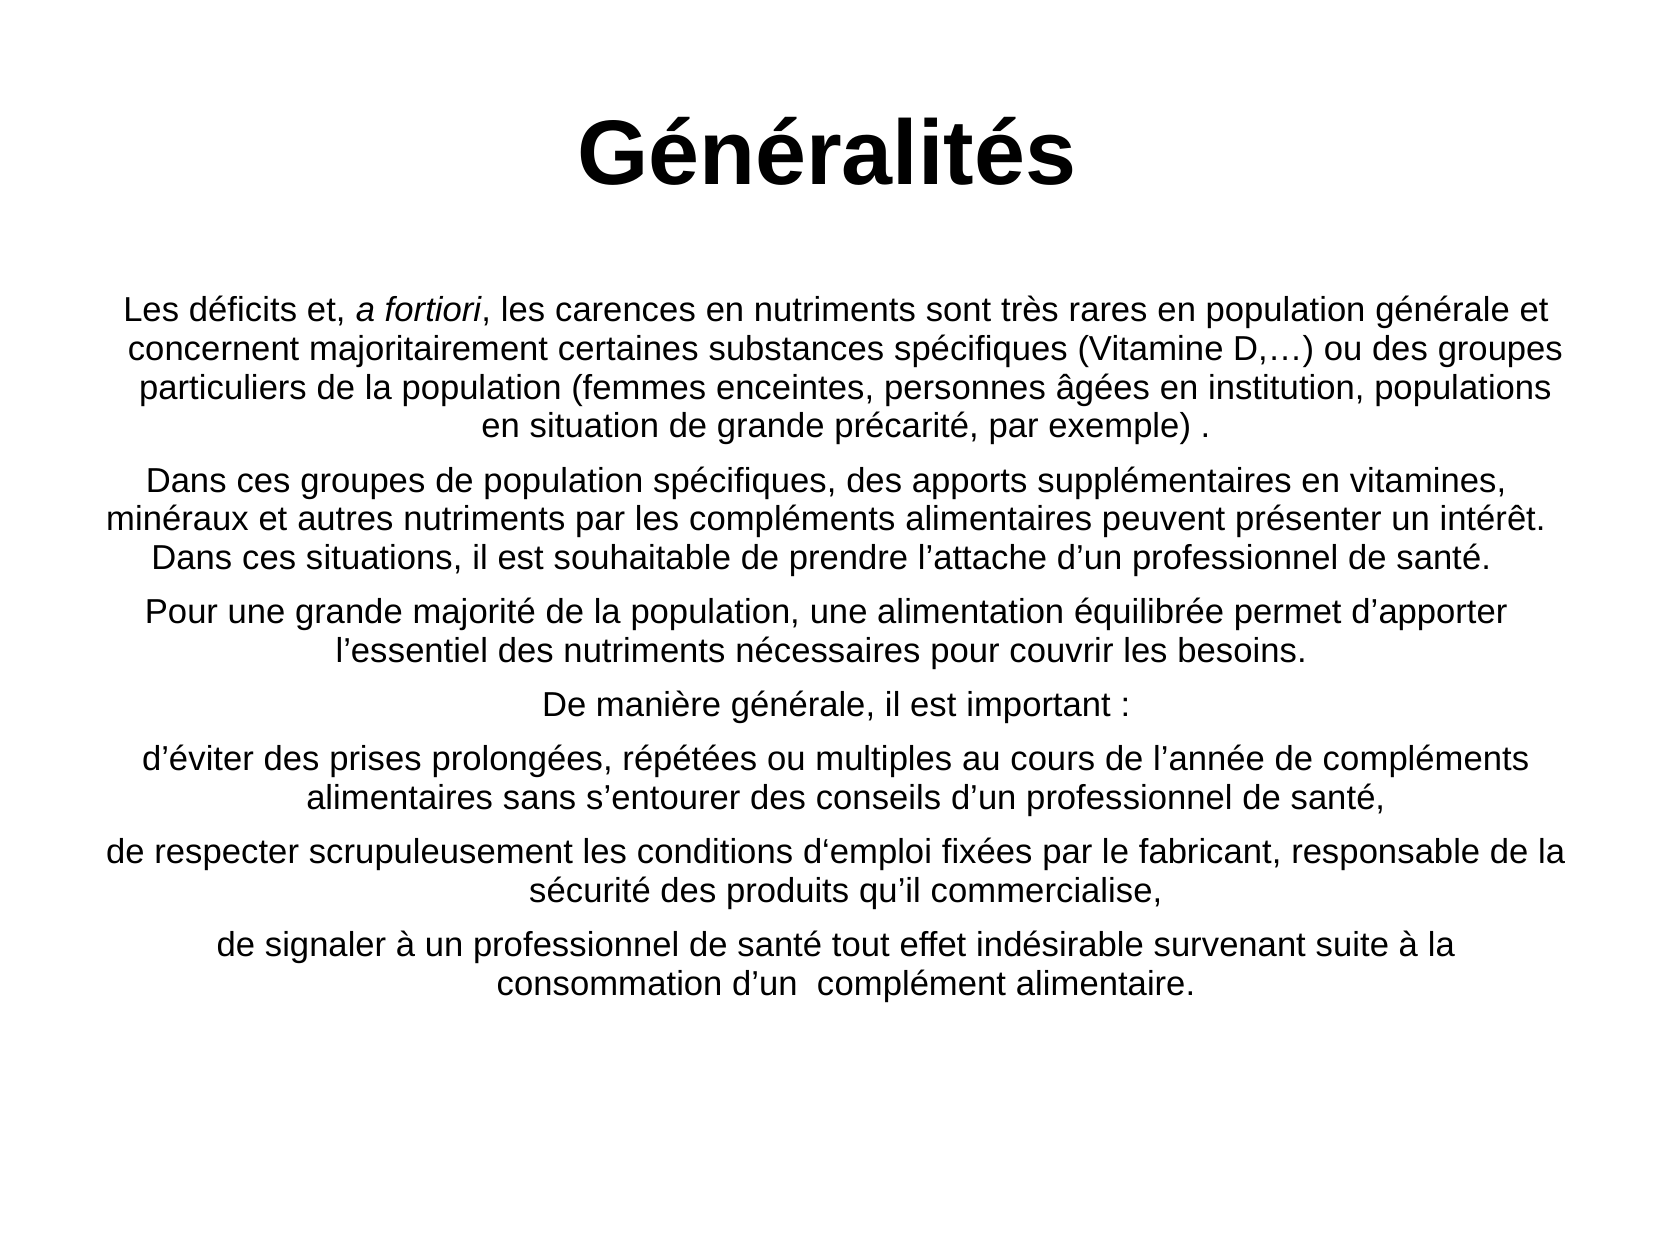

# Généralités
Les déficits et, a fortiori, les carences en nutriments sont très rares en population générale et concernent majoritairement certaines substances spécifiques (Vitamine D,…) ou des groupes particuliers de la population (femmes enceintes, personnes âgées en institution, populations en situation de grande précarité, par exemple) .
Dans ces groupes de population spécifiques, des apports supplémentaires en vitamines, minéraux et autres nutriments par les compléments alimentaires peuvent présenter un intérêt. Dans ces situations, il est souhaitable de prendre l’attache d’un professionnel de santé.
Pour une grande majorité de la population, une alimentation équilibrée permet d’apporter l’essentiel des nutriments nécessaires pour couvrir les besoins.
De manière générale, il est important :
d’éviter des prises prolongées, répétées ou multiples au cours de l’année de compléments alimentaires sans s’entourer des conseils d’un professionnel de santé,
de respecter scrupuleusement les conditions d‘emploi fixées par le fabricant, responsable de la sécurité des produits qu’il commercialise,
de signaler à un professionnel de santé tout effet indésirable survenant suite à la consommation d’un  complément alimentaire.